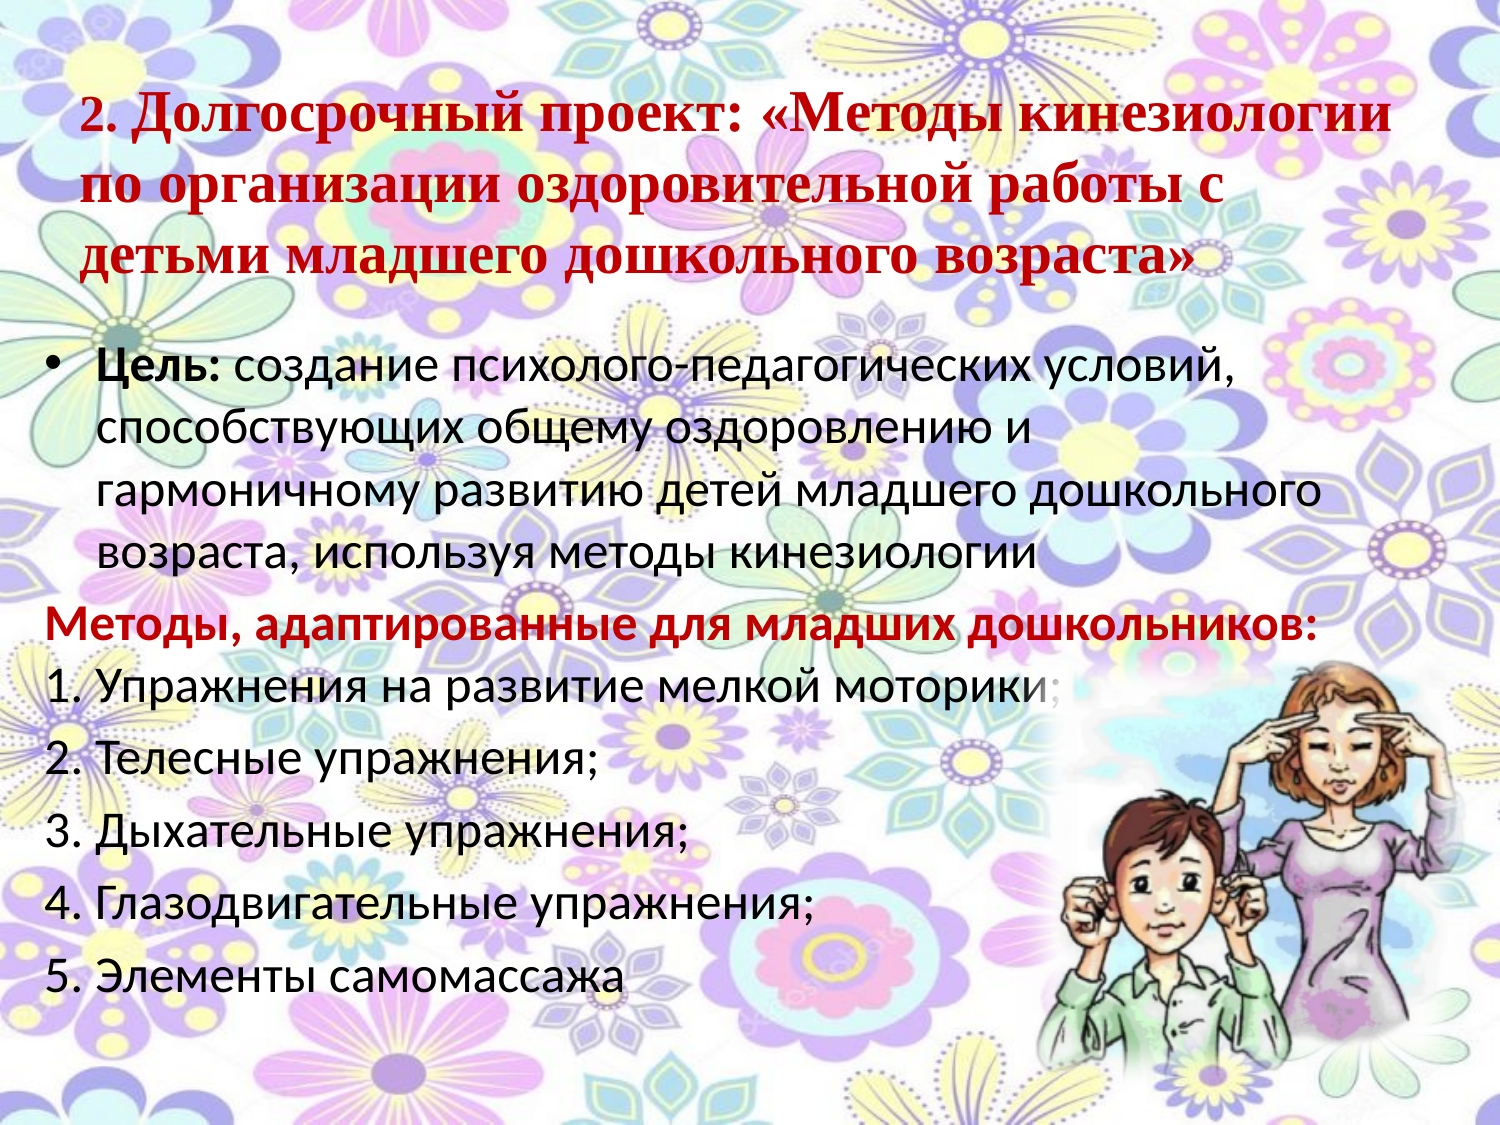

2. Долгосрочный проект: «Методы кинезиологии по организации оздоровительной работы с детьми младшего дошкольного возраста»
Цель: создание психолого-педагогических условий, способствующих общему оздоровлению и гармоничному развитию детей младшего дошкольного возраста, используя методы кинезиологии
Методы, адаптированные для младших дошкольников:
1. Упражнения на развитие мелкой моторики;
2. Телесные упражнения;
3. Дыхательные упражнения;
4. Глазодвигательные упражнения;
5. Элементы самомассажа